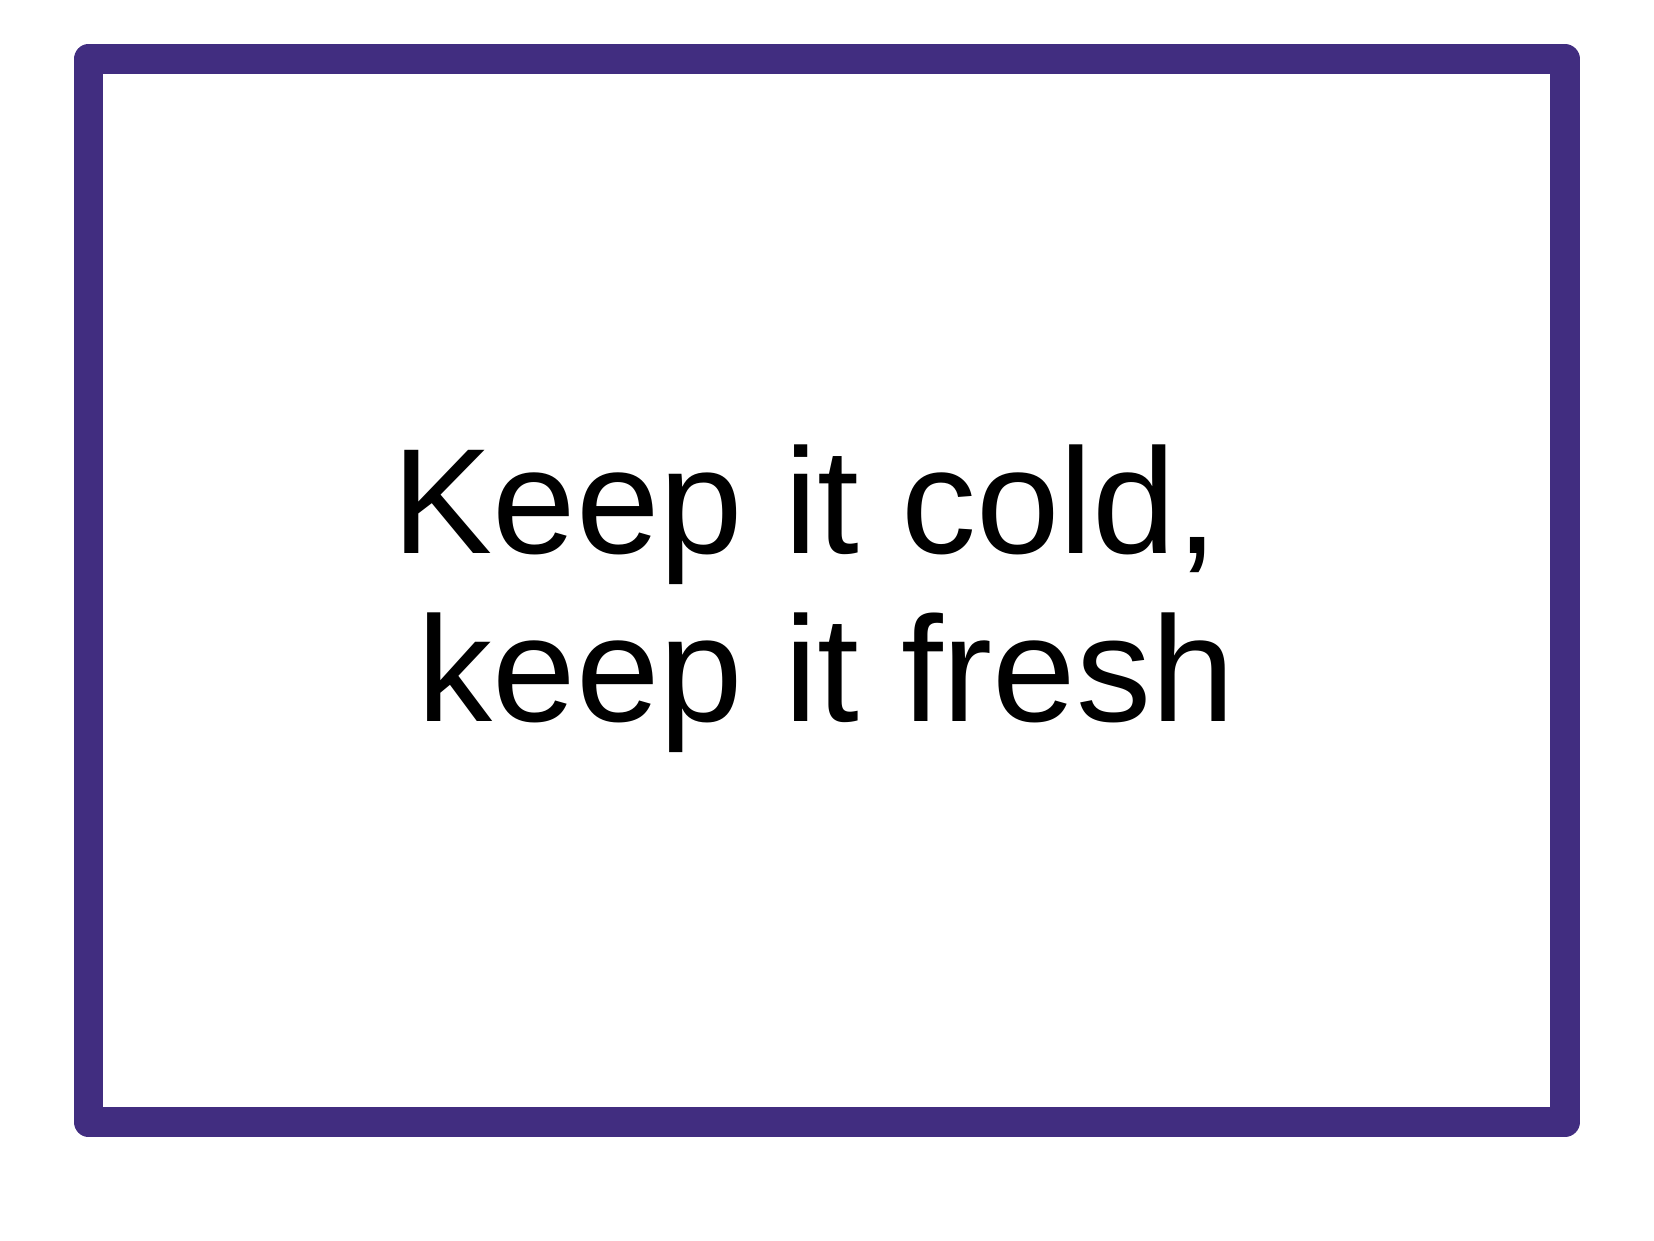

# Keep it cold, keep it fresh